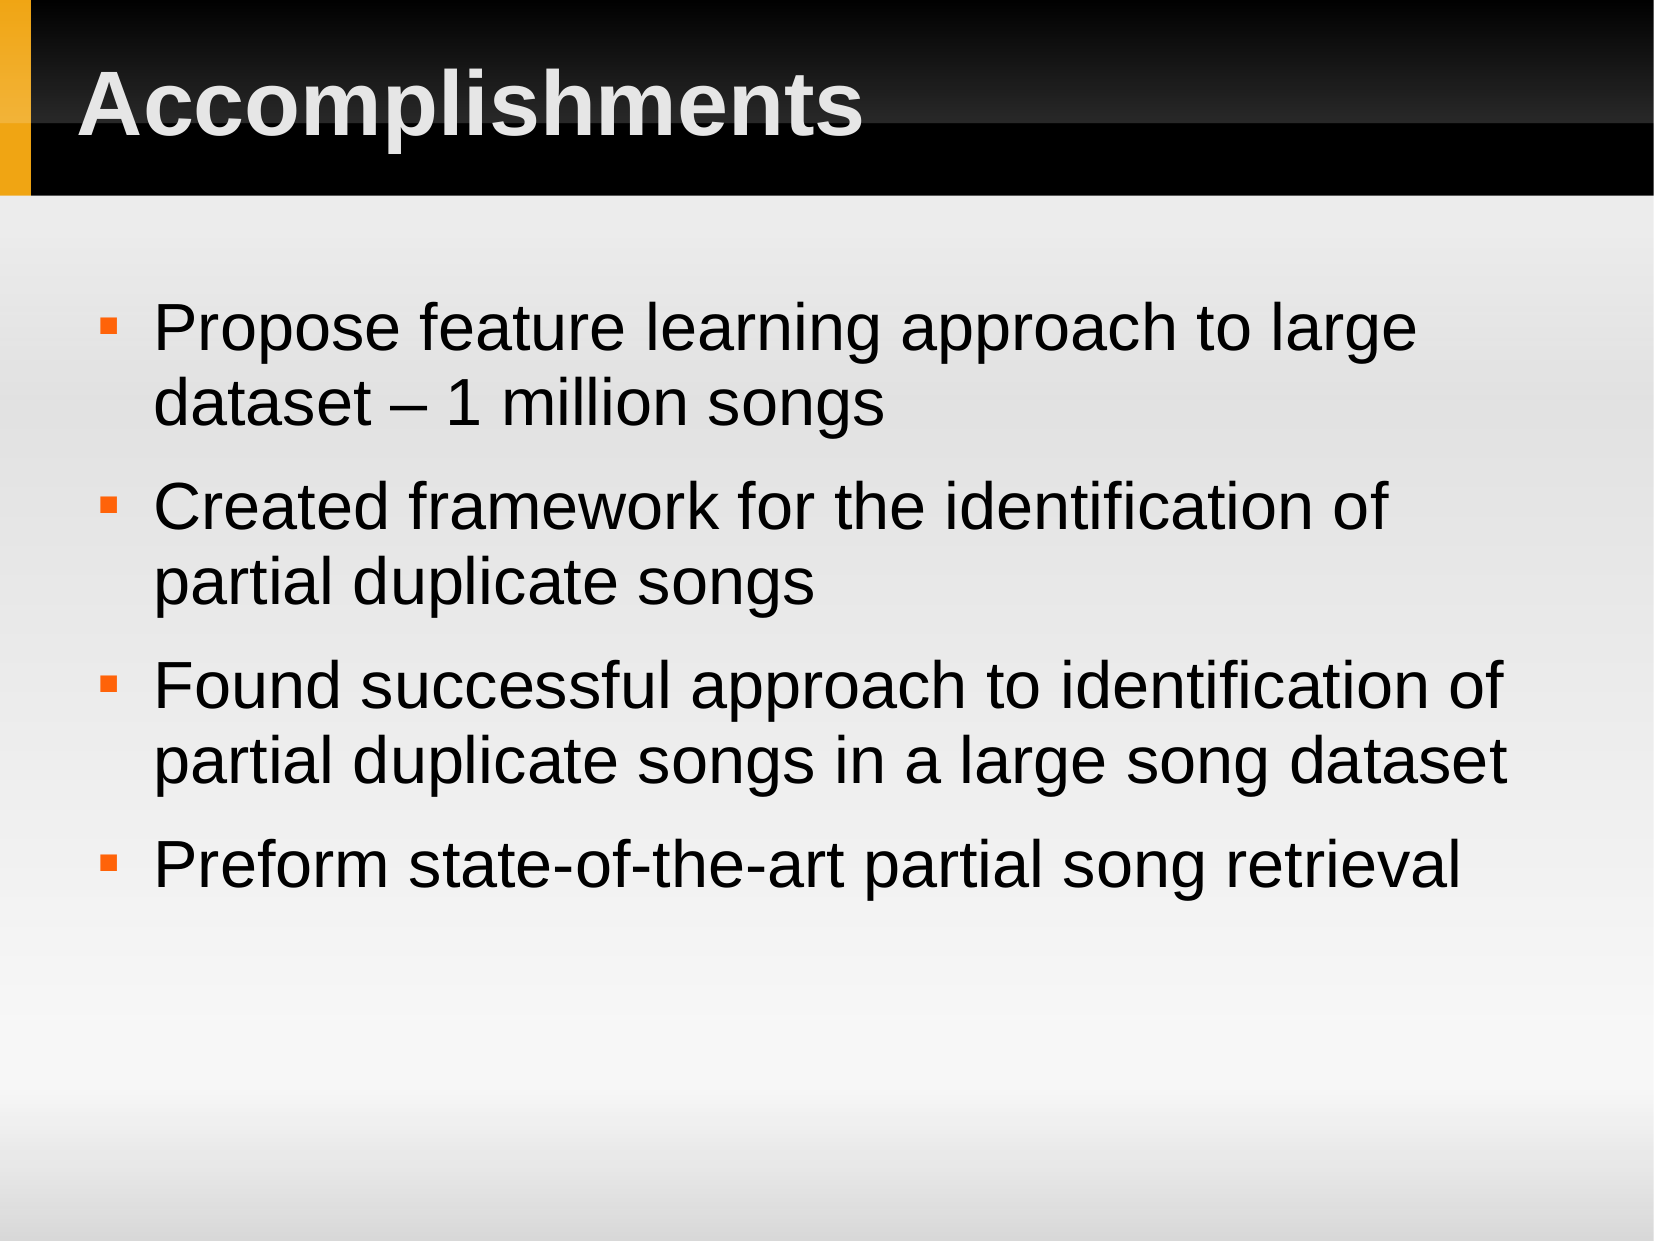

# Accomplishments
Propose feature learning approach to large dataset – 1 million songs
Created framework for the identification of partial duplicate songs
Found successful approach to identification of partial duplicate songs in a large song dataset
Preform state-of-the-art partial song retrieval